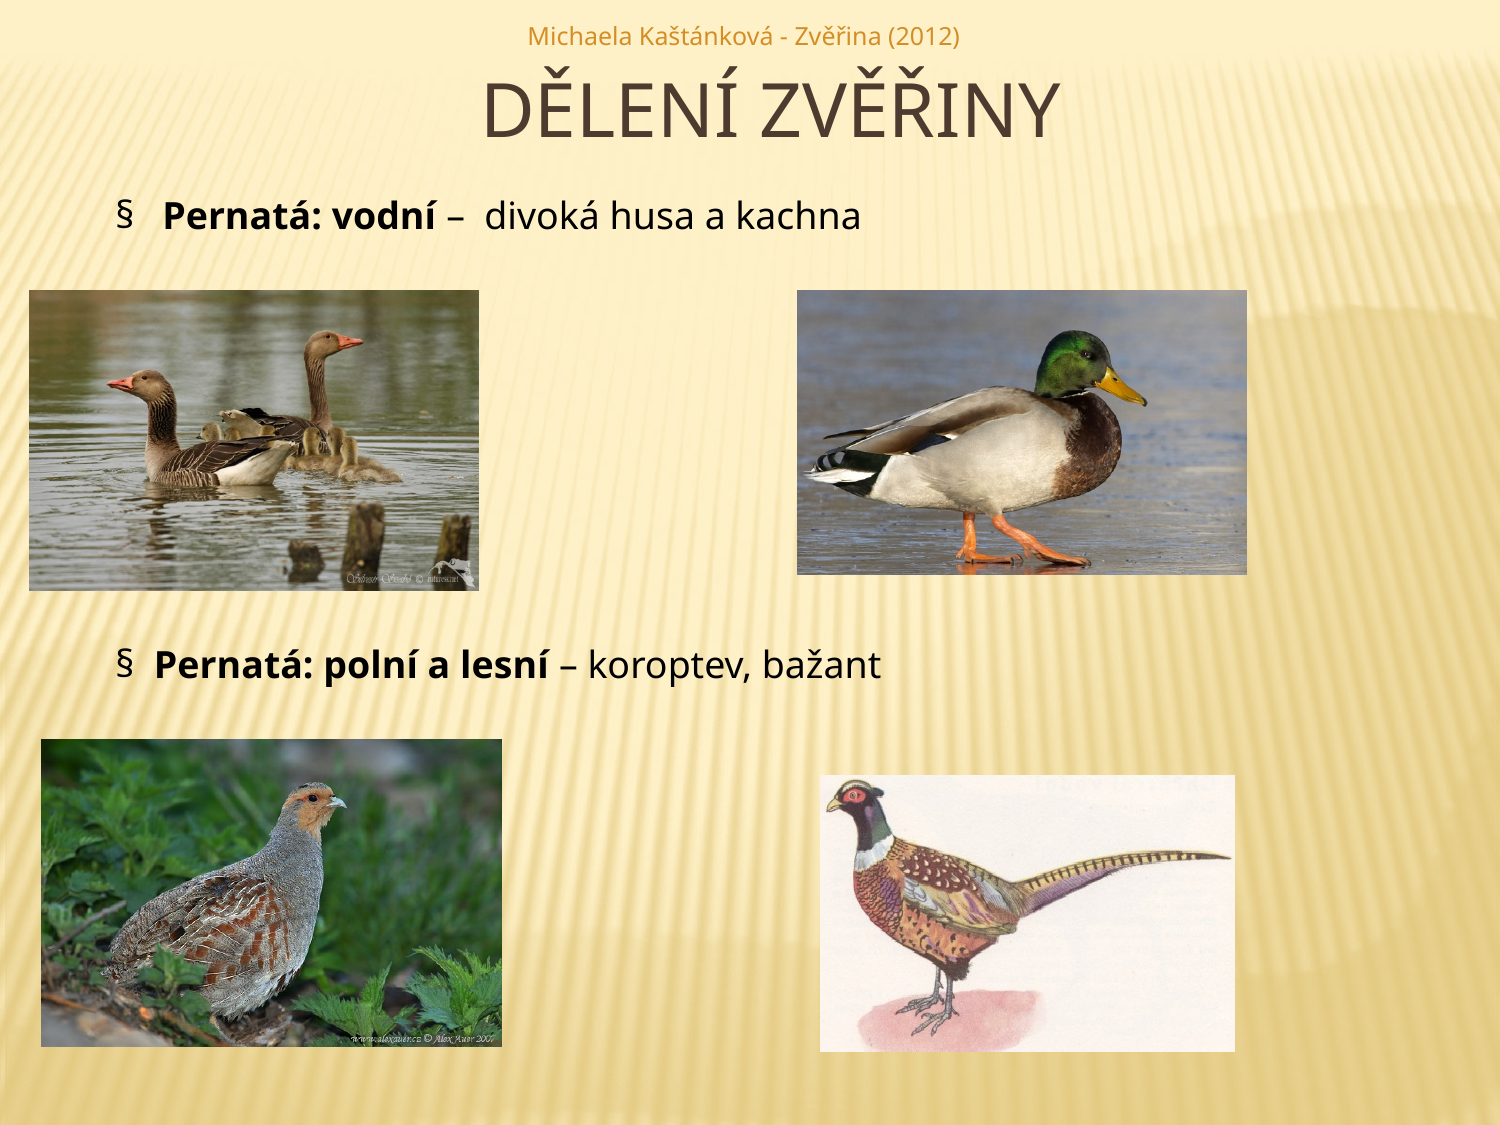

Michaela Kaštánková - Zvěřina (2012)
# dělení zvěřiny
Pernatá: vodní – divoká husa a kachna
 Pernatá: polní a lesní – koroptev, bažant